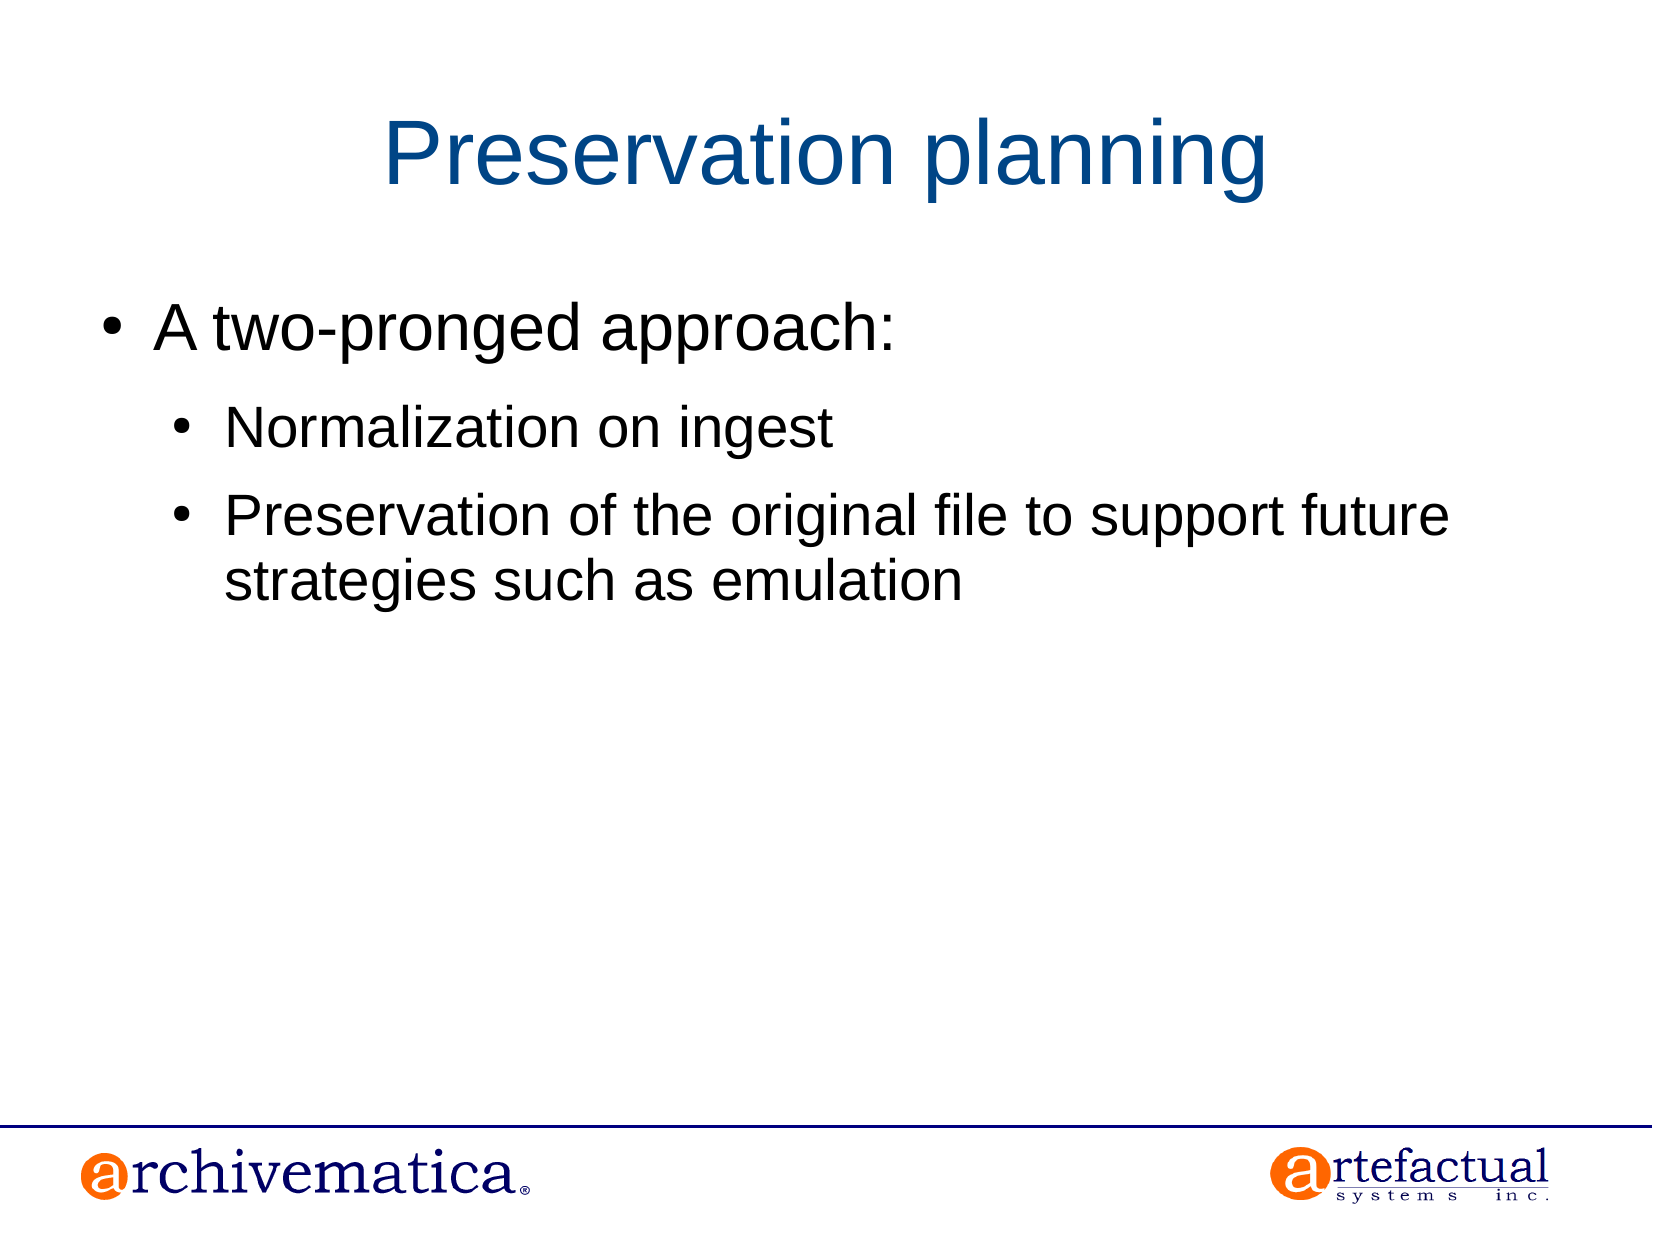

# Preservation planning
A two-pronged approach:
Normalization on ingest
Preservation of the original file to support future strategies such as emulation